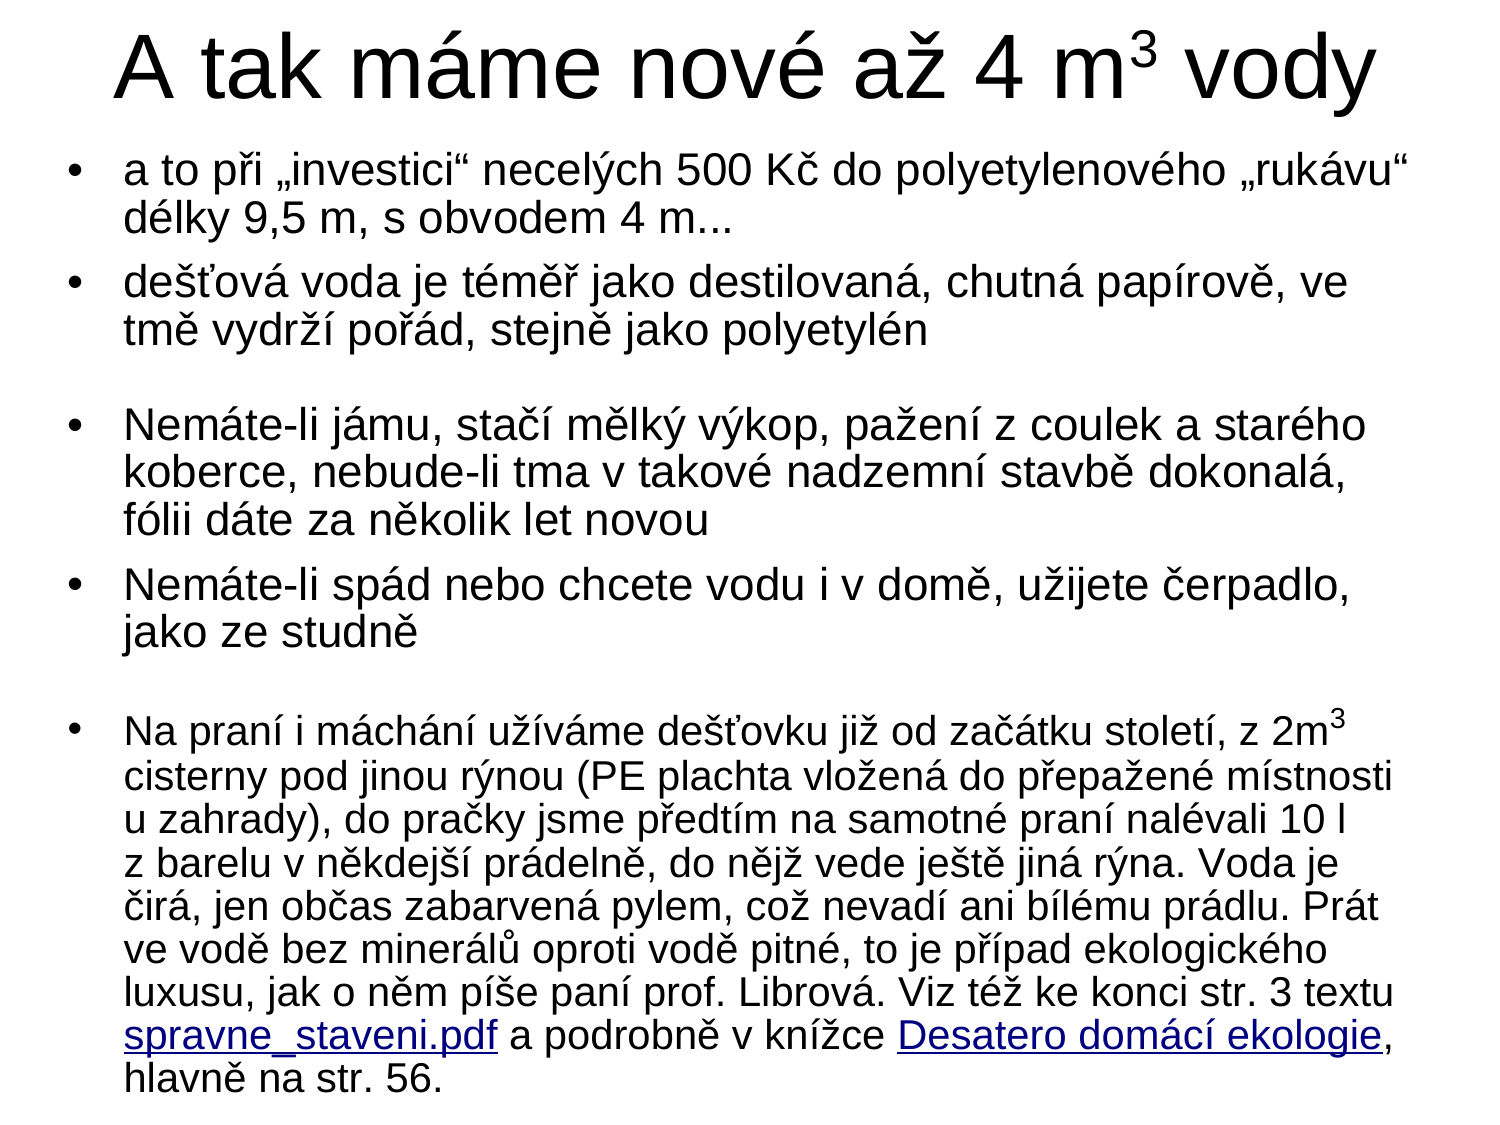

# A tak máme nové až 4 m3 vody
a to při „investici“ necelých 500 Kč do polyetylenového „rukávu“ délky 9,5 m, s obvodem 4 m...
dešťová voda je téměř jako destilovaná, chutná papírově, ve tmě vydrží pořád, stejně jako polyetylén
Nemáte-li jámu, stačí mělký výkop, pažení z coulek a starého koberce, nebude-li tma v takové nadzemní stavbě dokonalá, fólii dáte za několik let novou
Nemáte-li spád nebo chcete vodu i v domě, užijete čerpadlo, jako ze studně
Na praní i máchání užíváme dešťovku již od začátku století, z 2m3 cisterny pod jinou rýnou (PE plachta vložená do přepažené místnosti u zahrady), do pračky jsme předtím na samotné praní nalévali 10 l z barelu v někdejší prádelně, do nějž vede ještě jiná rýna. Voda je čirá, jen občas zabarvená pylem, což nevadí ani bílému prádlu. Prát ve vodě bez minerálů oproti vodě pitné, to je případ ekologického luxusu, jak o něm píše paní prof. Librová. Viz též ke konci str. 3 textu spravne_staveni.pdf a podrobně v knížce Desatero domácí ekologie, hlavně na str. 56.